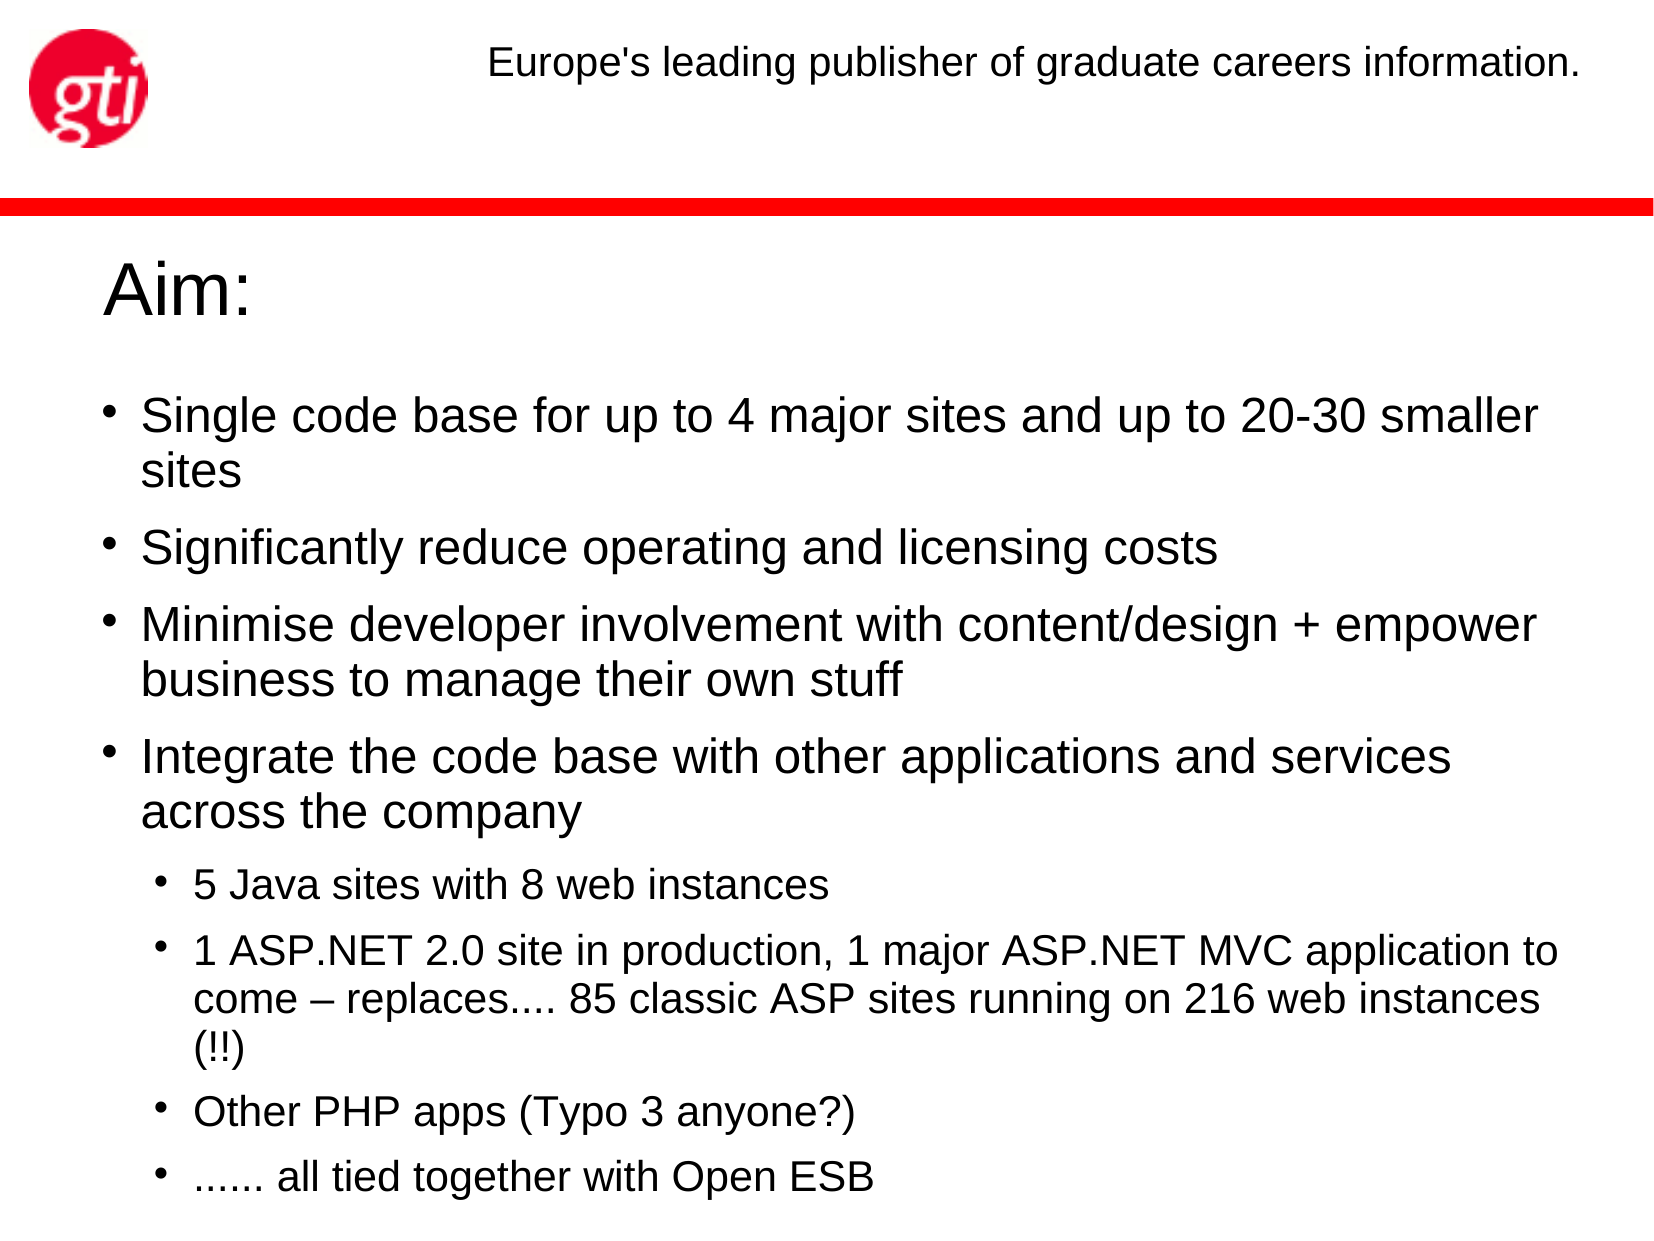

Europe's leading publisher of graduate careers information.
Aim:
# Single code base for up to 4 major sites and up to 20-30 smaller sites
Significantly reduce operating and licensing costs
Minimise developer involvement with content/design + empower business to manage their own stuff
Integrate the code base with other applications and services across the company
5 Java sites with 8 web instances
1 ASP.NET 2.0 site in production, 1 major ASP.NET MVC application to come – replaces.... 85 classic ASP sites running on 216 web instances (!!)
Other PHP apps (Typo 3 anyone?)
...... all tied together with Open ESB